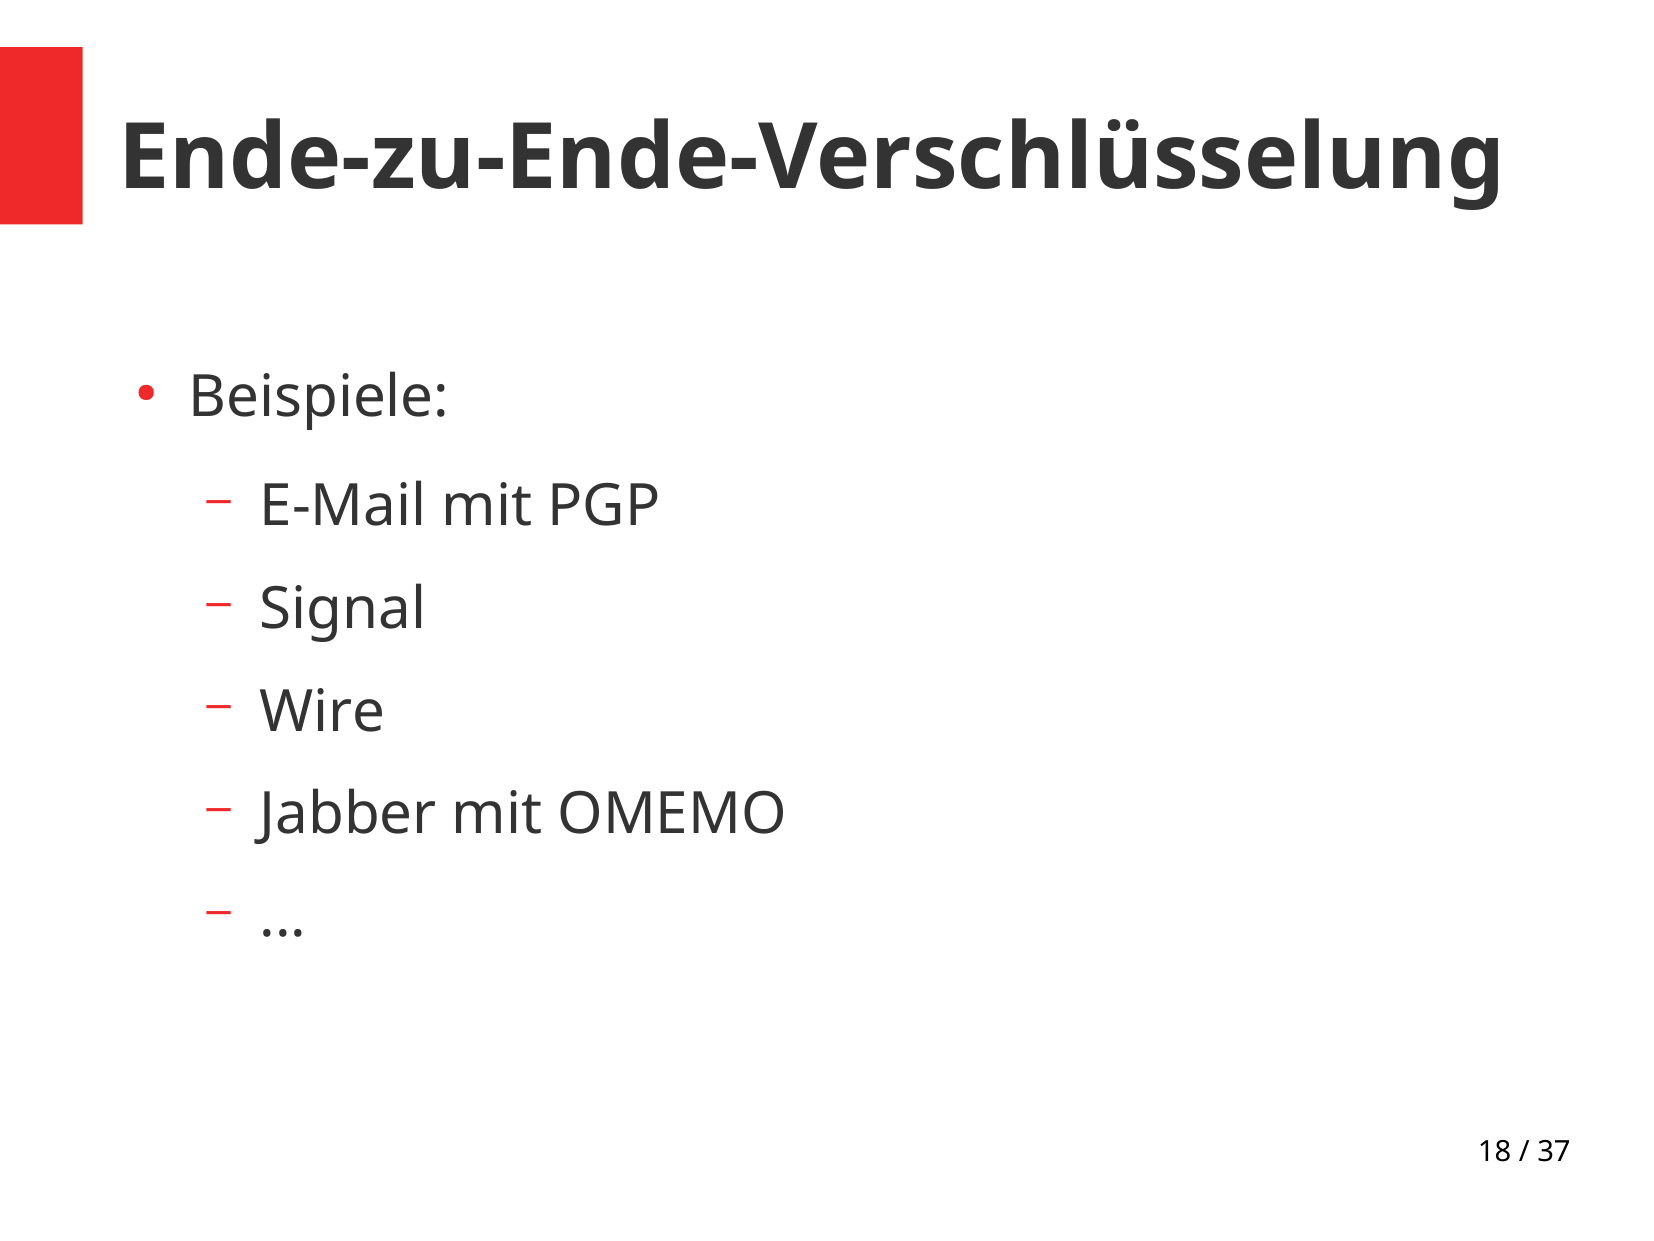

# Ende-zu-Ende-Verschlüsselung
Beispiele:
E-Mail mit PGP
Signal
Wire
Jabber mit OMEMO
...
18